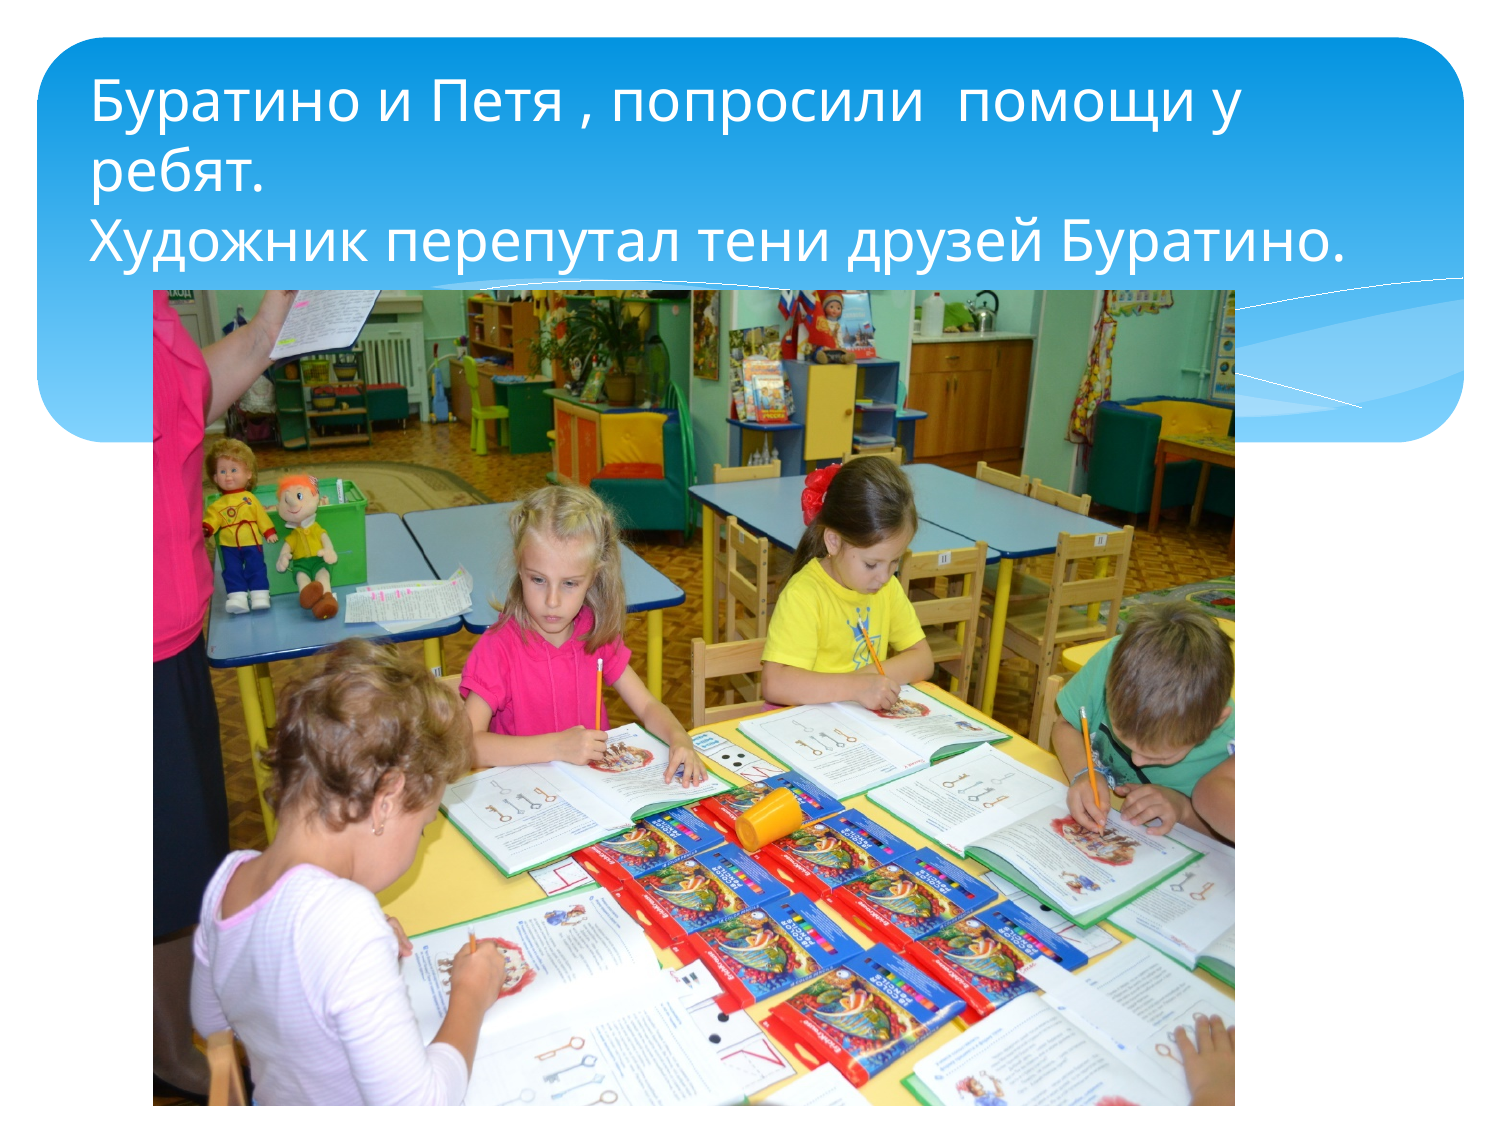

# Буратино и Петя , попросили помощи у ребят. Художник перепутал тени друзей Буратино.